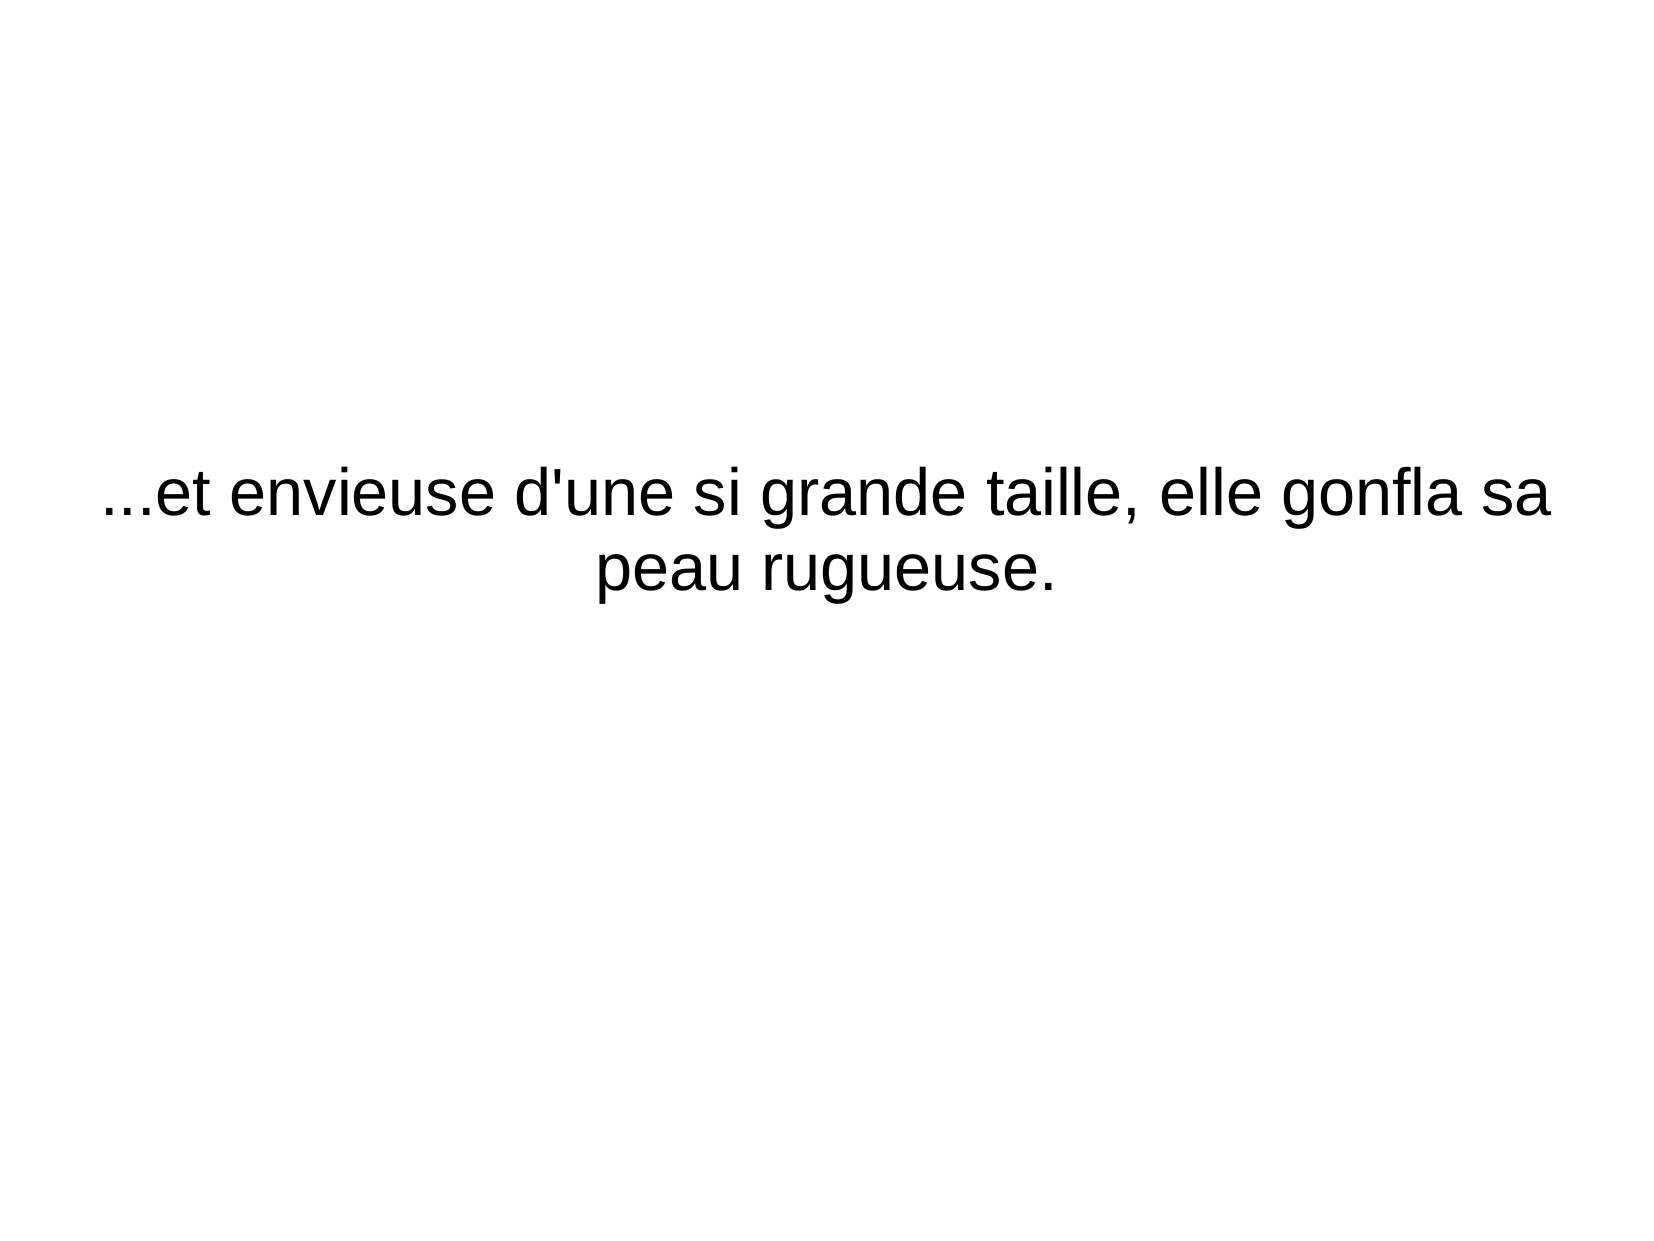

# ...et envieuse d'une si grande taille, elle gonfla sa peau rugueuse.